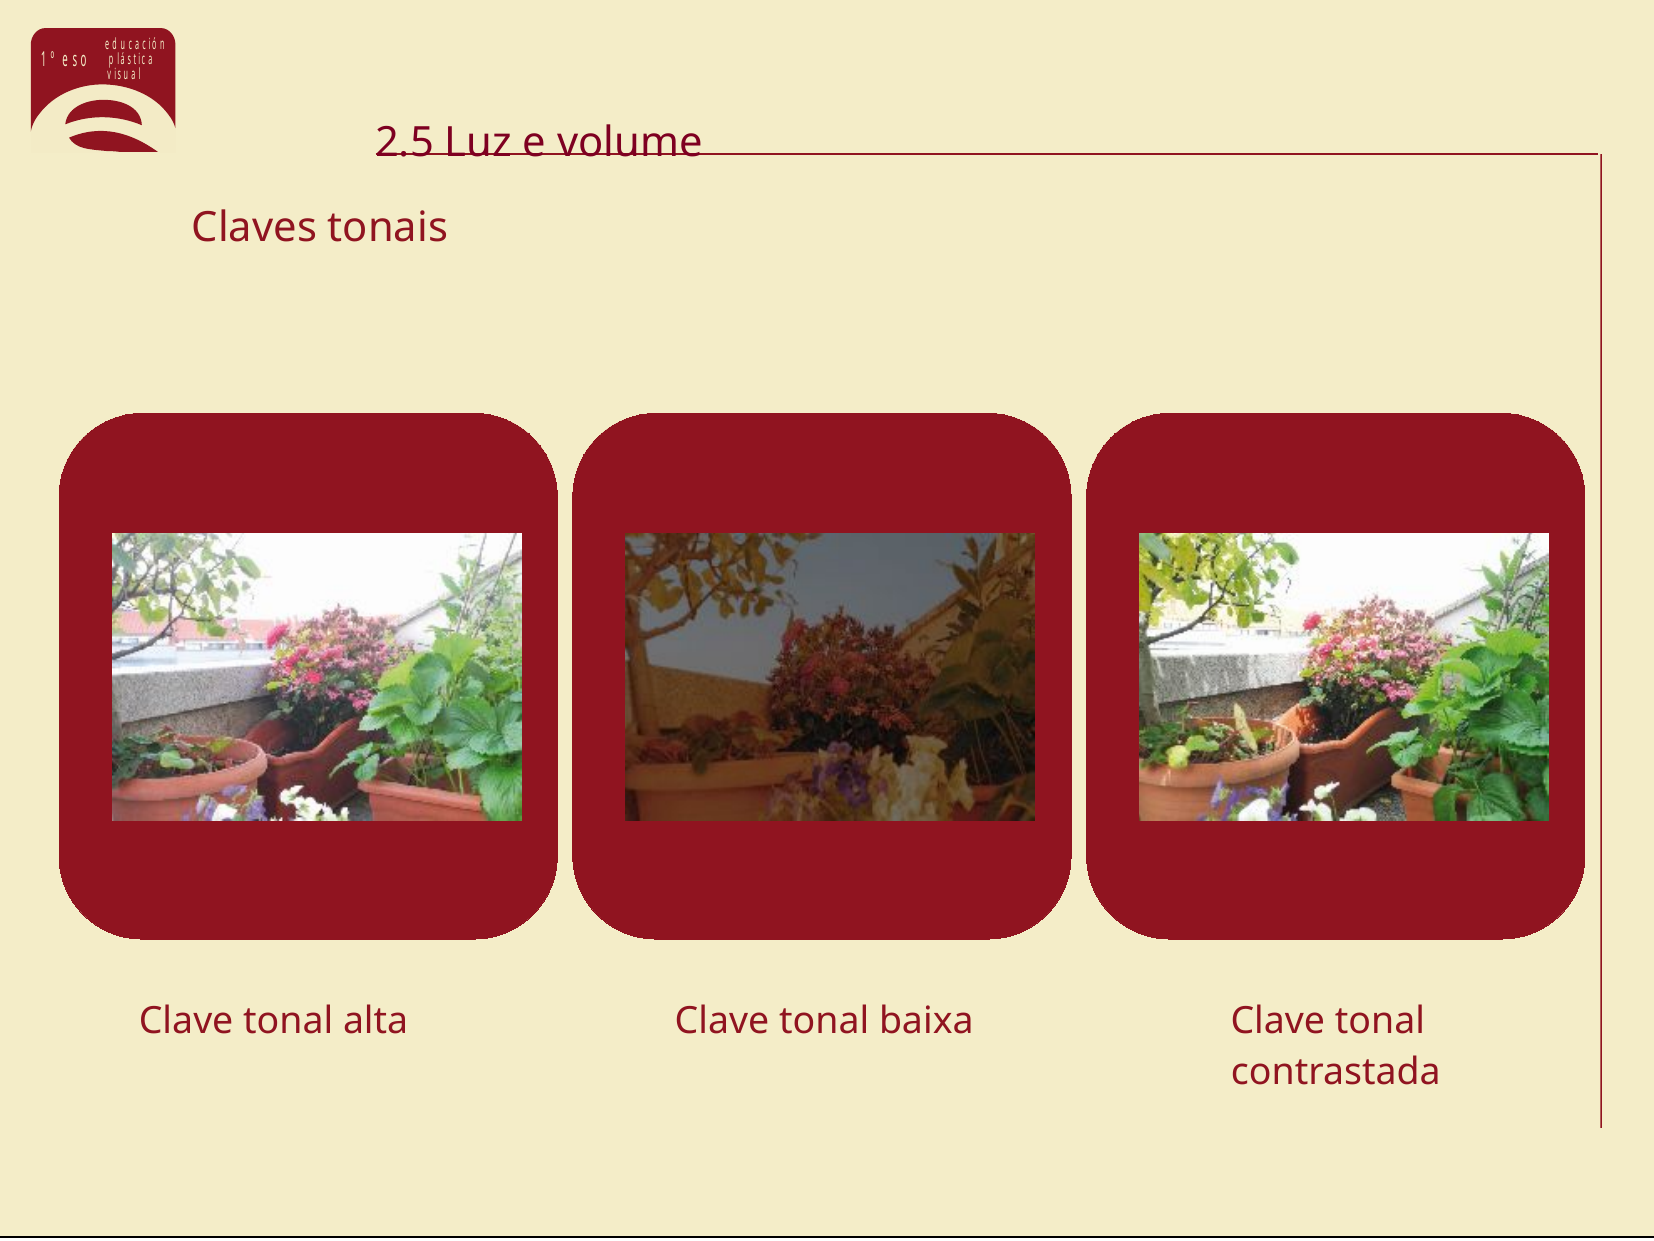

2.5 Luz e volume
Claves tonais
#
Clave tonal alta				 Clave tonal baixa			 Clave tonal
														 contrastada